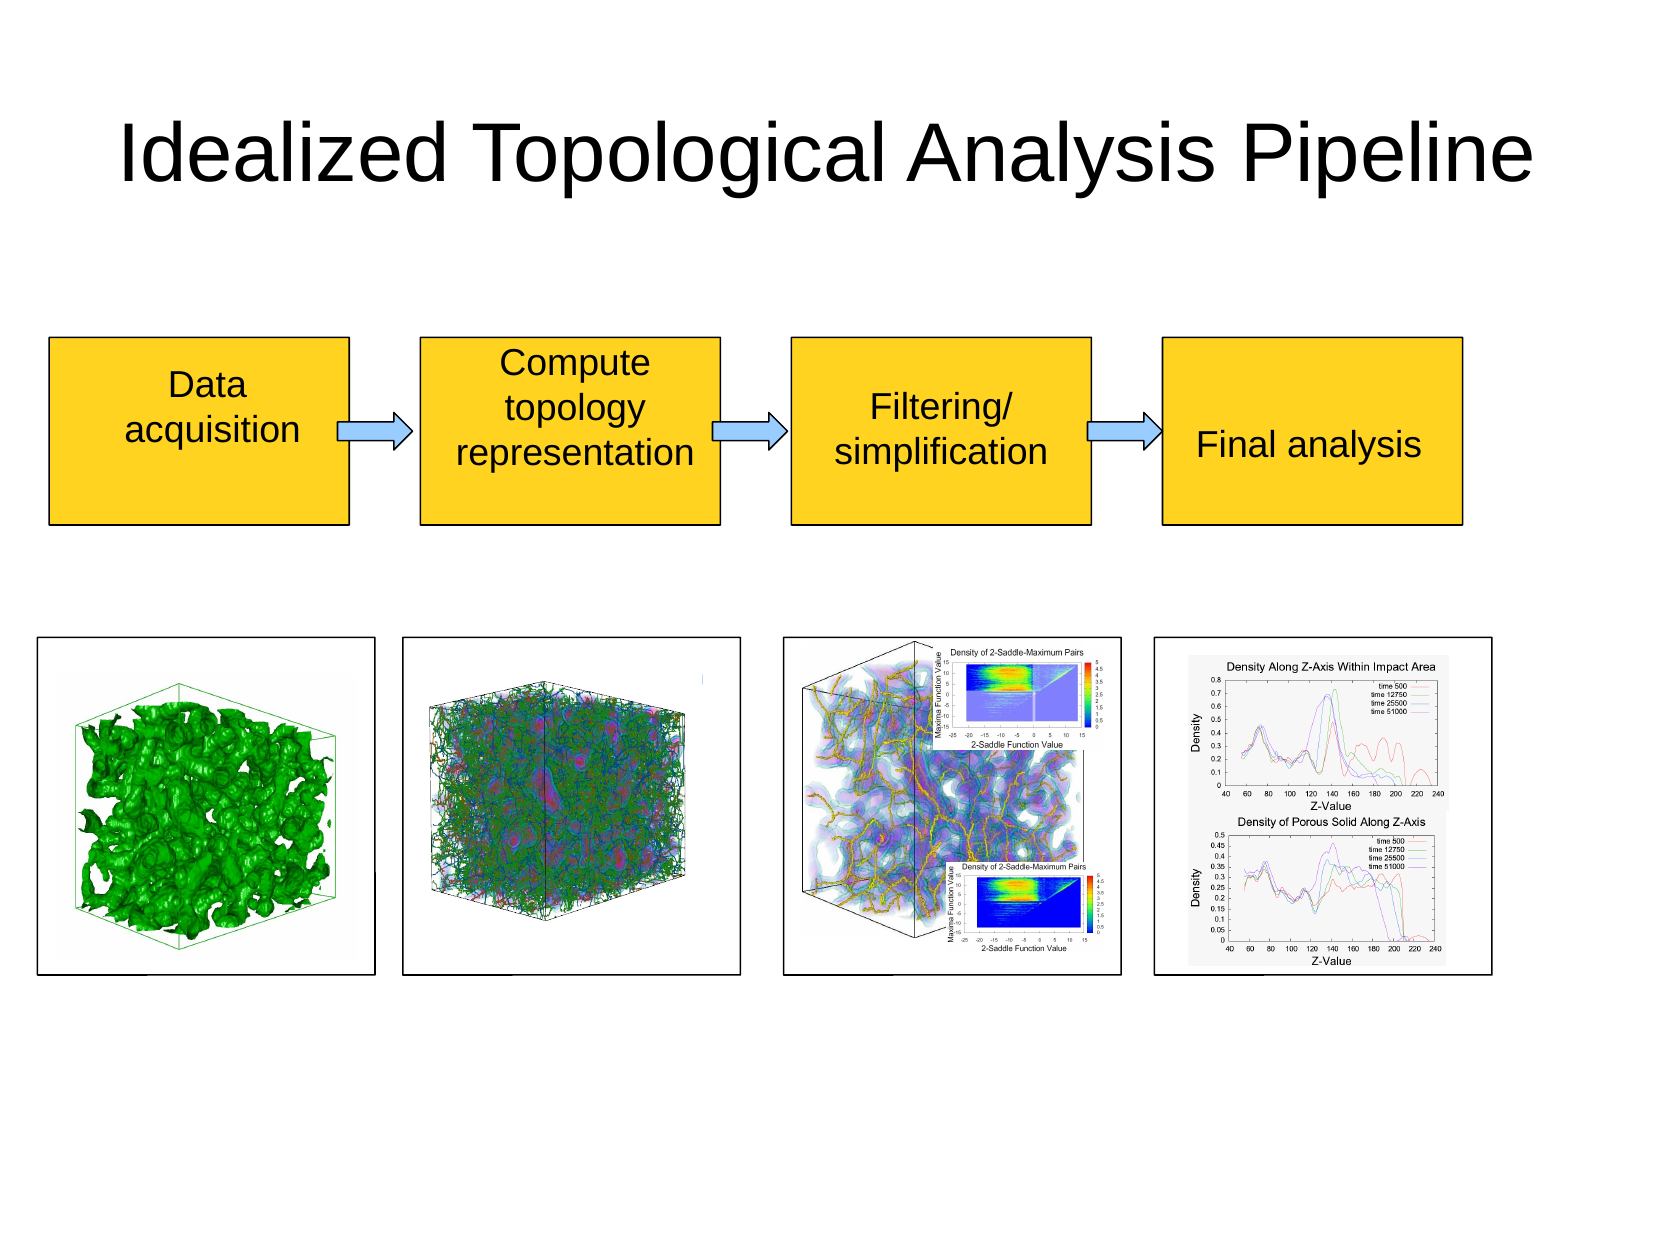

# Idealized Topological Analysis Pipeline
Compute
topology
representation
Data
acquisition
Filtering/
simplification
Final analysis